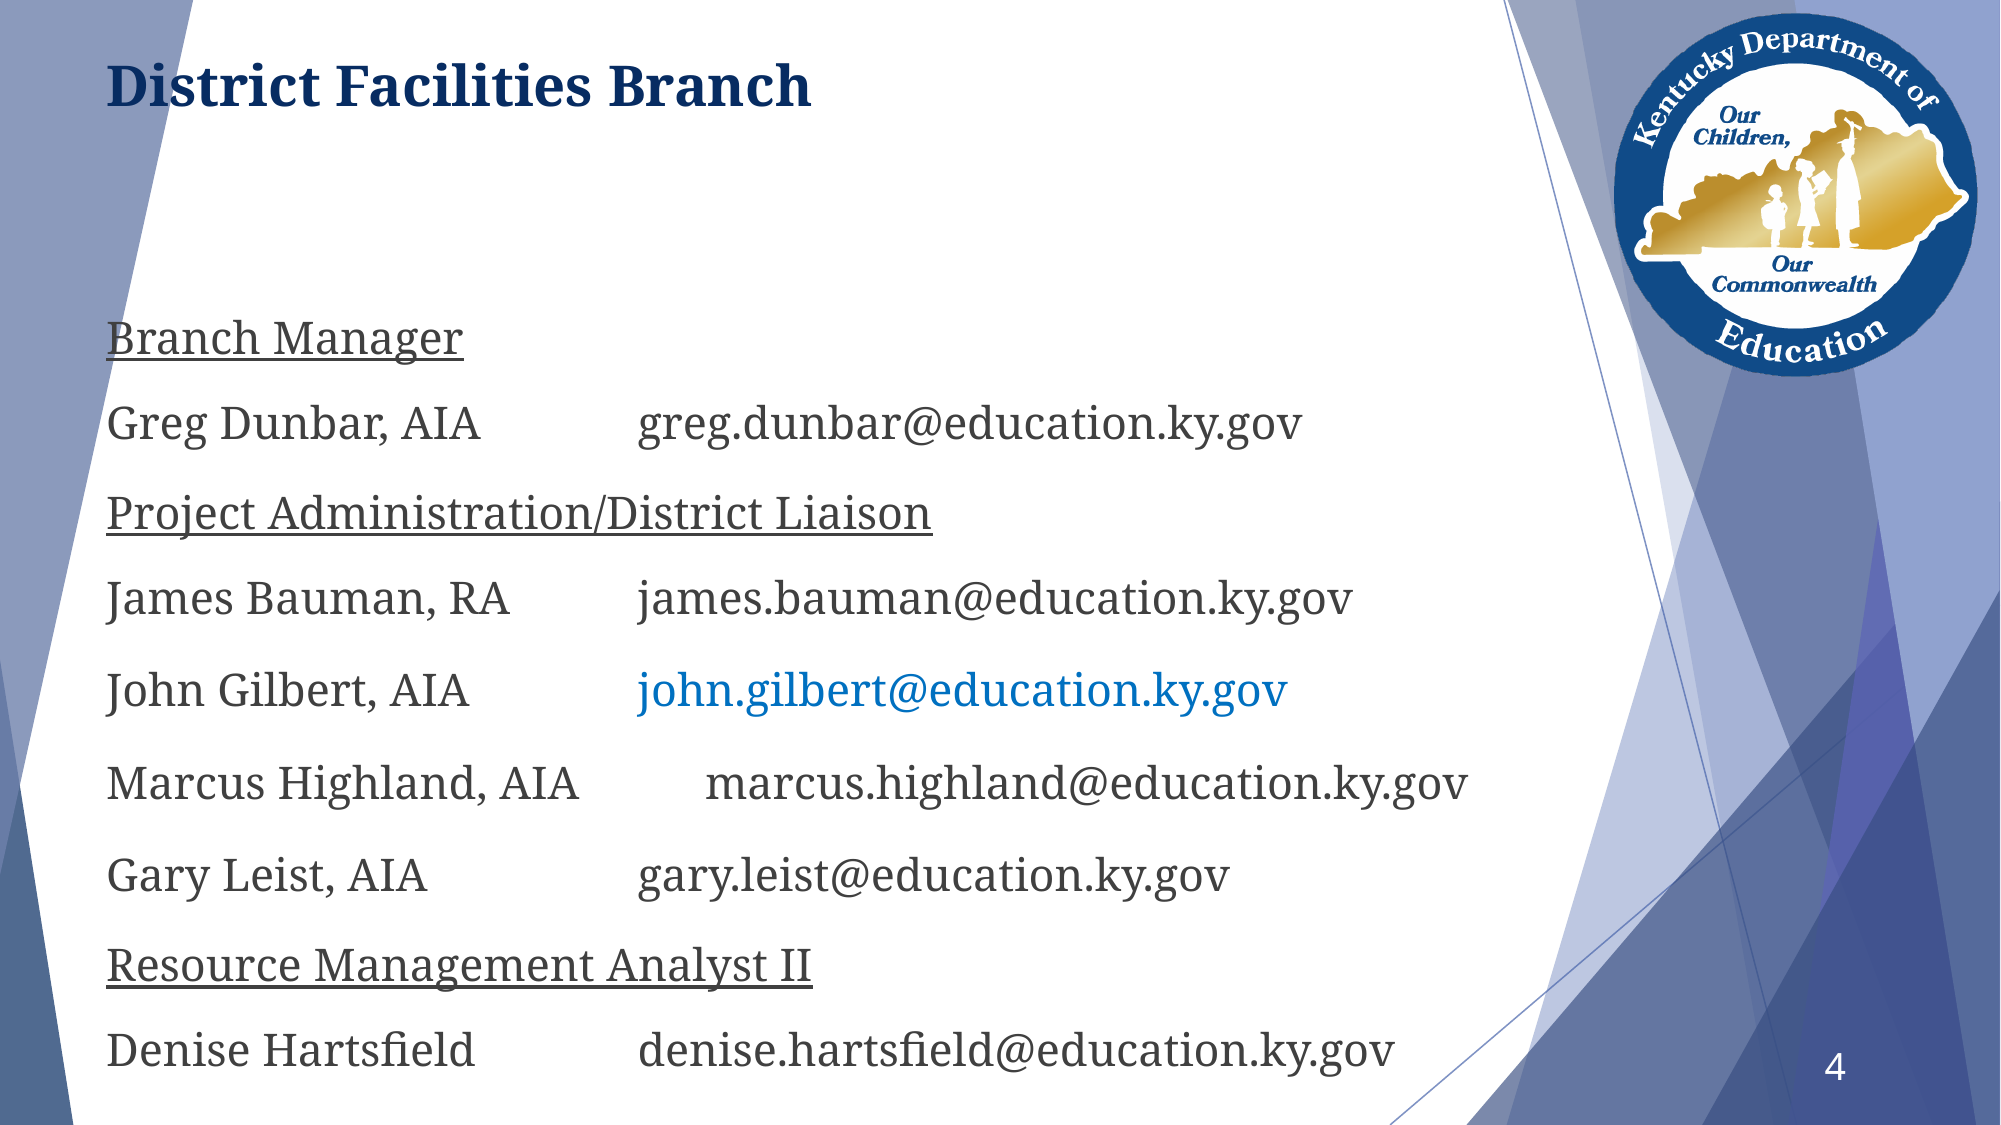

# District Facilities Branch
Branch Manager
Greg Dunbar, AIA 		 greg.dunbar@education.ky.gov
Project Administration/District Liaison
James Bauman, RA		 james.bauman@education.ky.gov
John Gilbert, AIA		 john.gilbert@education.ky.gov
Marcus Highland, AIA	 marcus.highland@education.ky.gov
Gary Leist, AIA			 gary.leist@education.ky.gov
Resource Management Analyst II
Denise Hartsfield		 denise.hartsfield@education.ky.gov